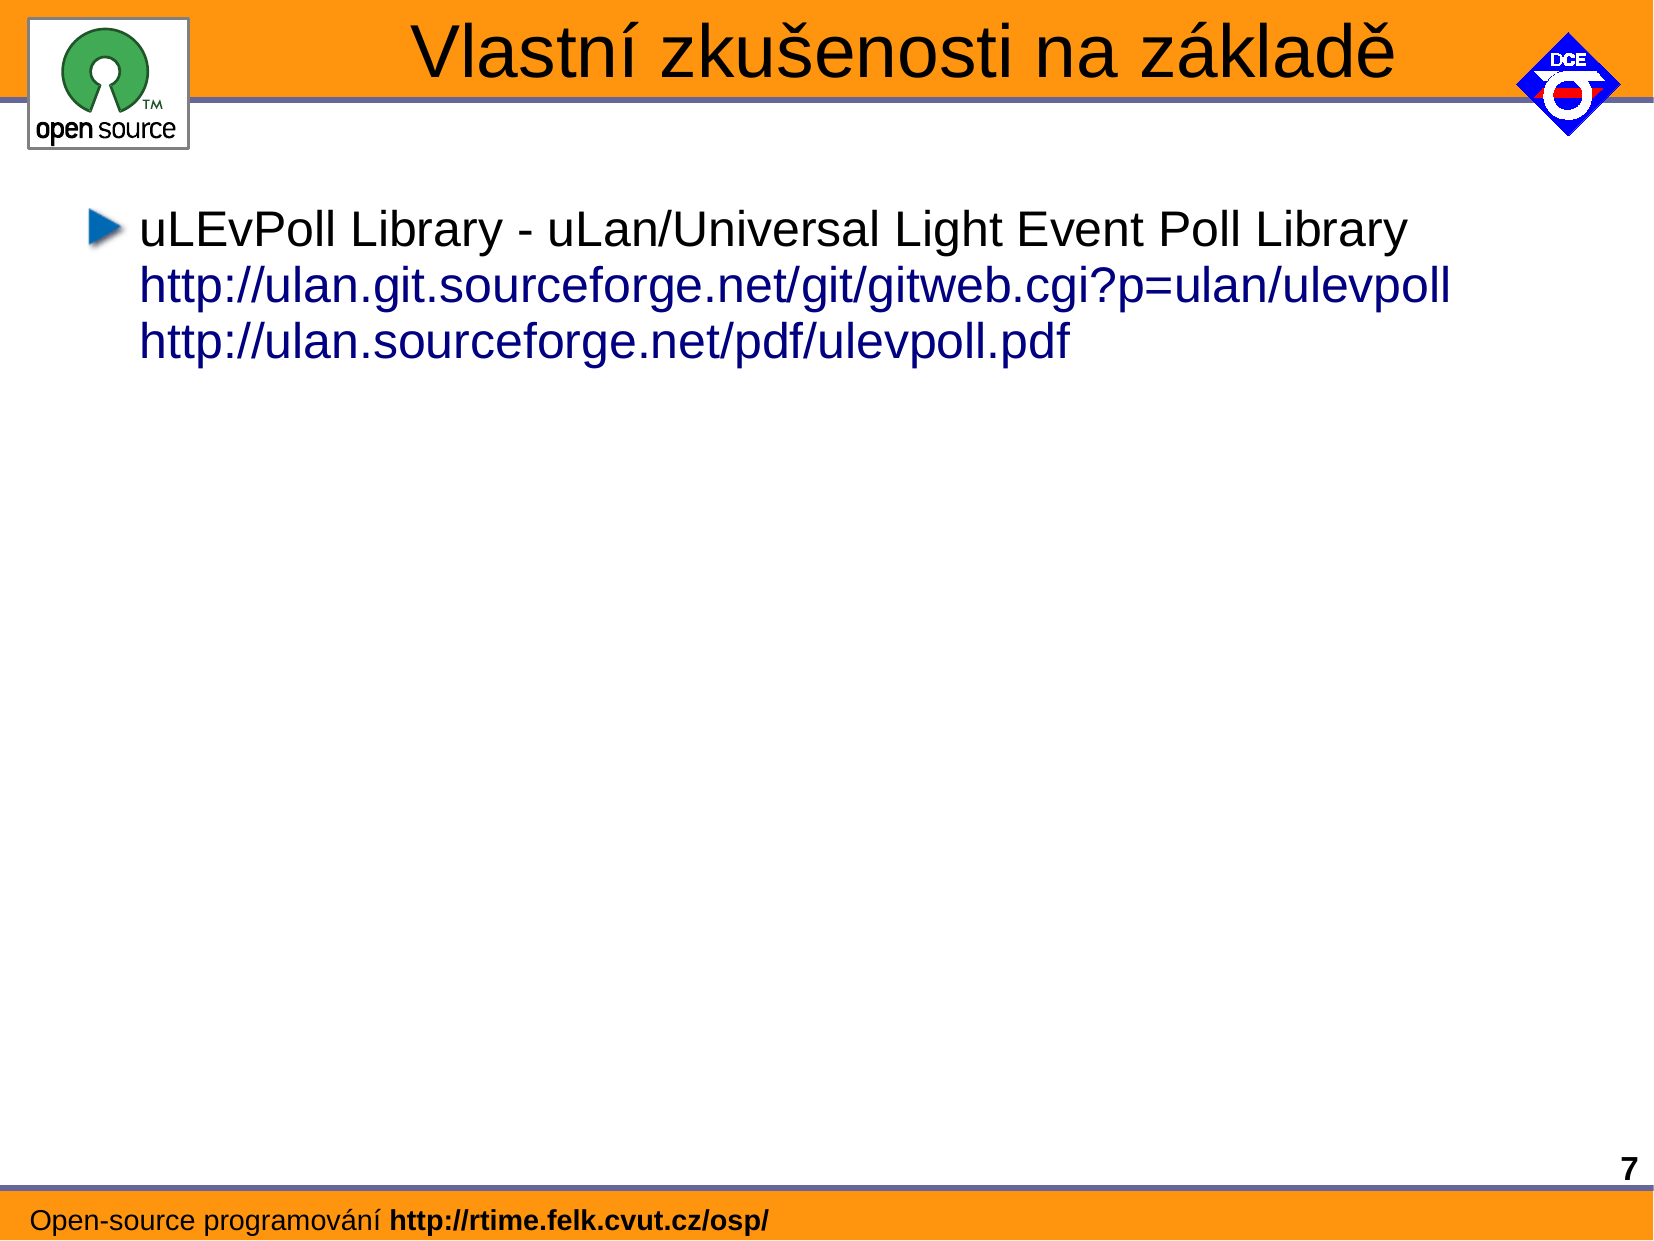

# Vlastní zkušenosti na základě
uLEvPoll Library - uLan/Universal Light Event Poll Library
http://ulan.git.sourceforge.net/git/gitweb.cgi?p=ulan/ulevpoll
http://ulan.sourceforge.net/pdf/ulevpoll.pdf